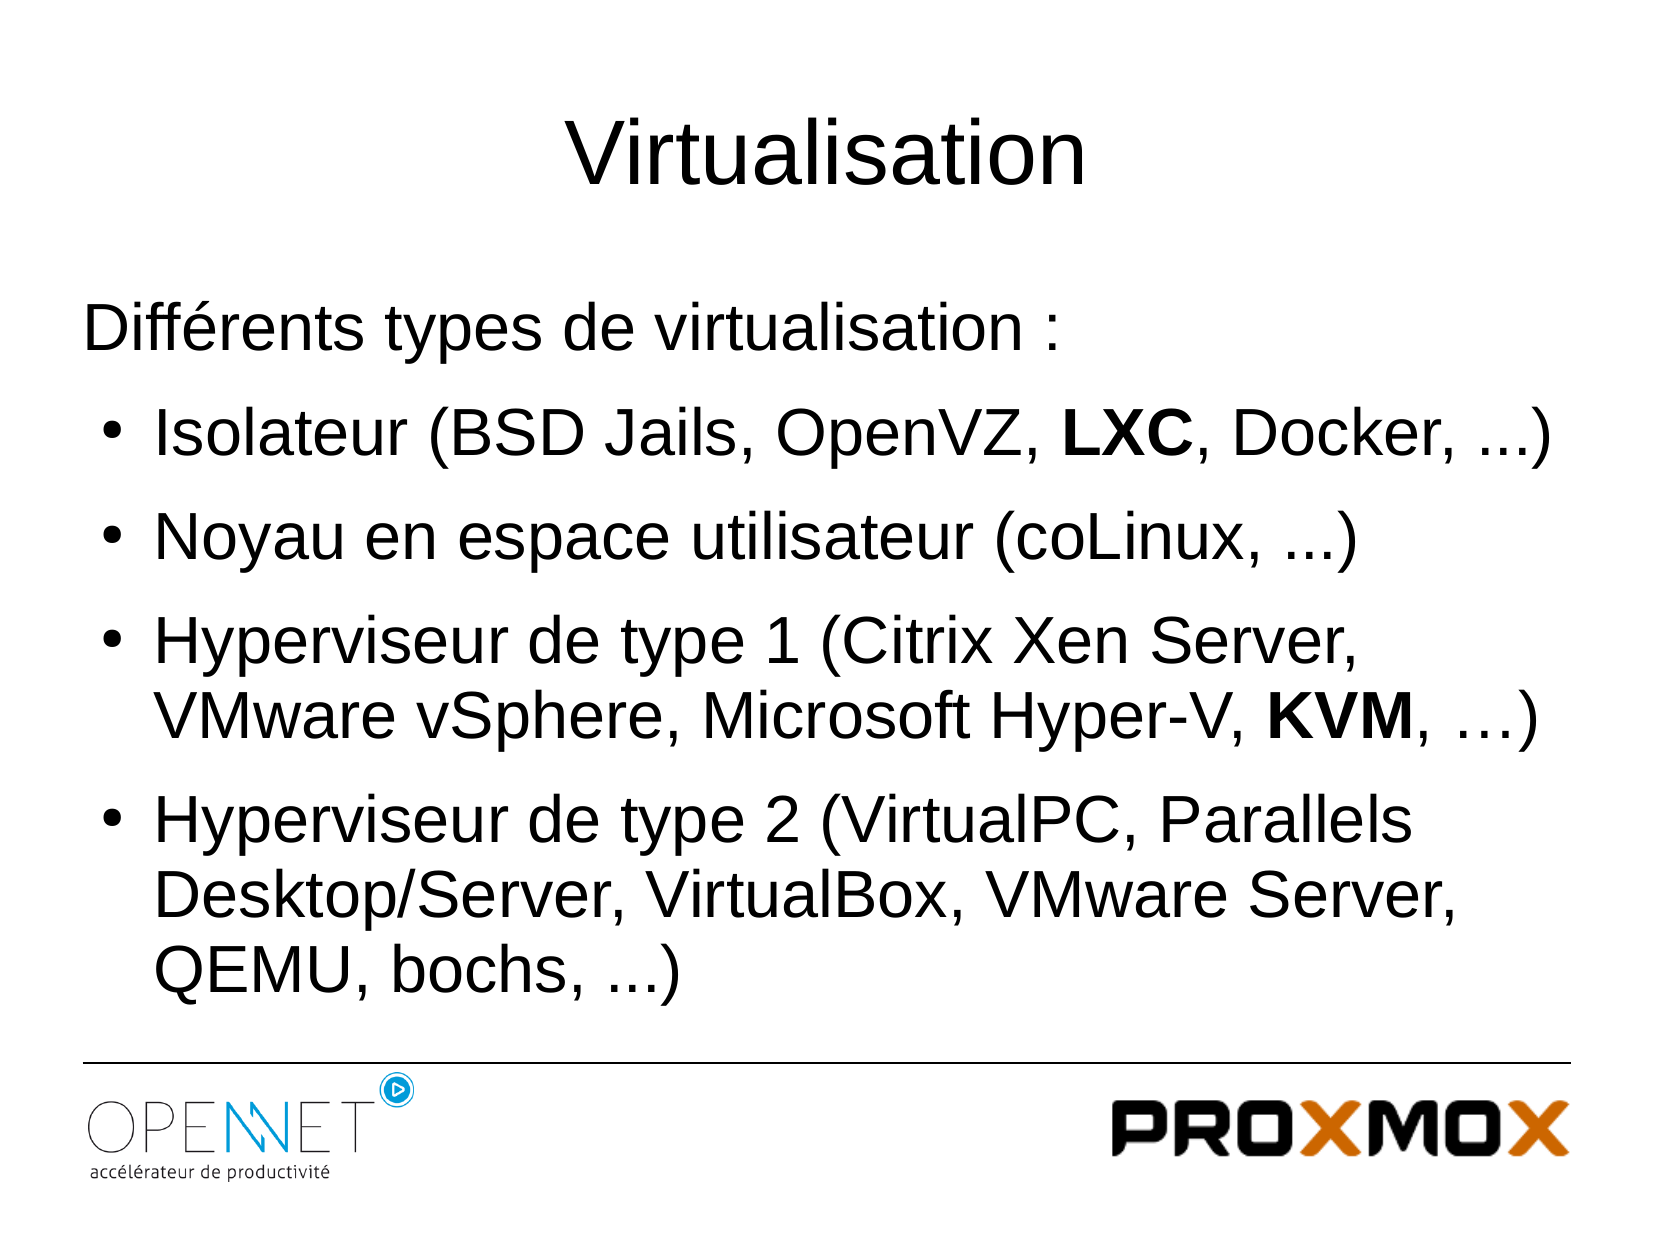

# Virtualisation
Différents types de virtualisation :
Isolateur (BSD Jails, OpenVZ, LXC, Docker, ...)
Noyau en espace utilisateur (coLinux, ...)
Hyperviseur de type 1 (Citrix Xen Server, VMware vSphere, Microsoft Hyper-V, KVM, …)
Hyperviseur de type 2 (VirtualPC, Parallels Desktop/Server, VirtualBox, VMware Server, QEMU, bochs, ...)